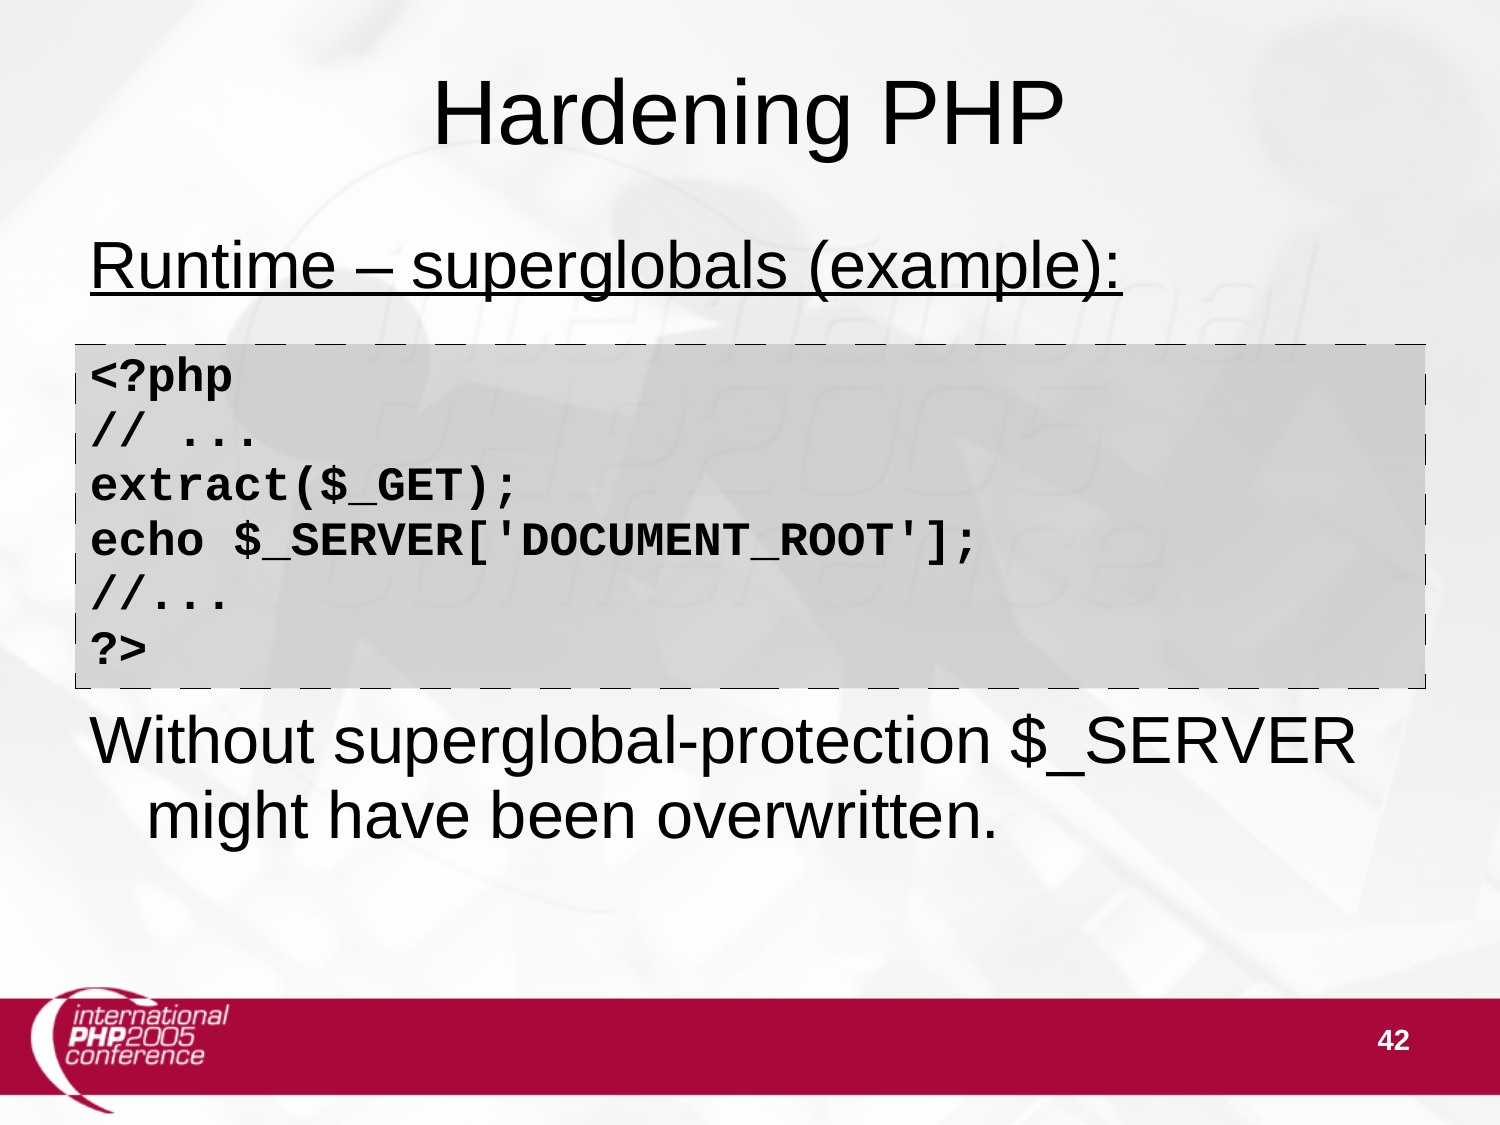

# Hardening PHP
Runtime – superglobals (example):
Without superglobal-protection $_SERVER might have been overwritten.
<?php
// ...
extract($_GET);
echo $_SERVER['DOCUMENT_ROOT'];
//...
?>
42